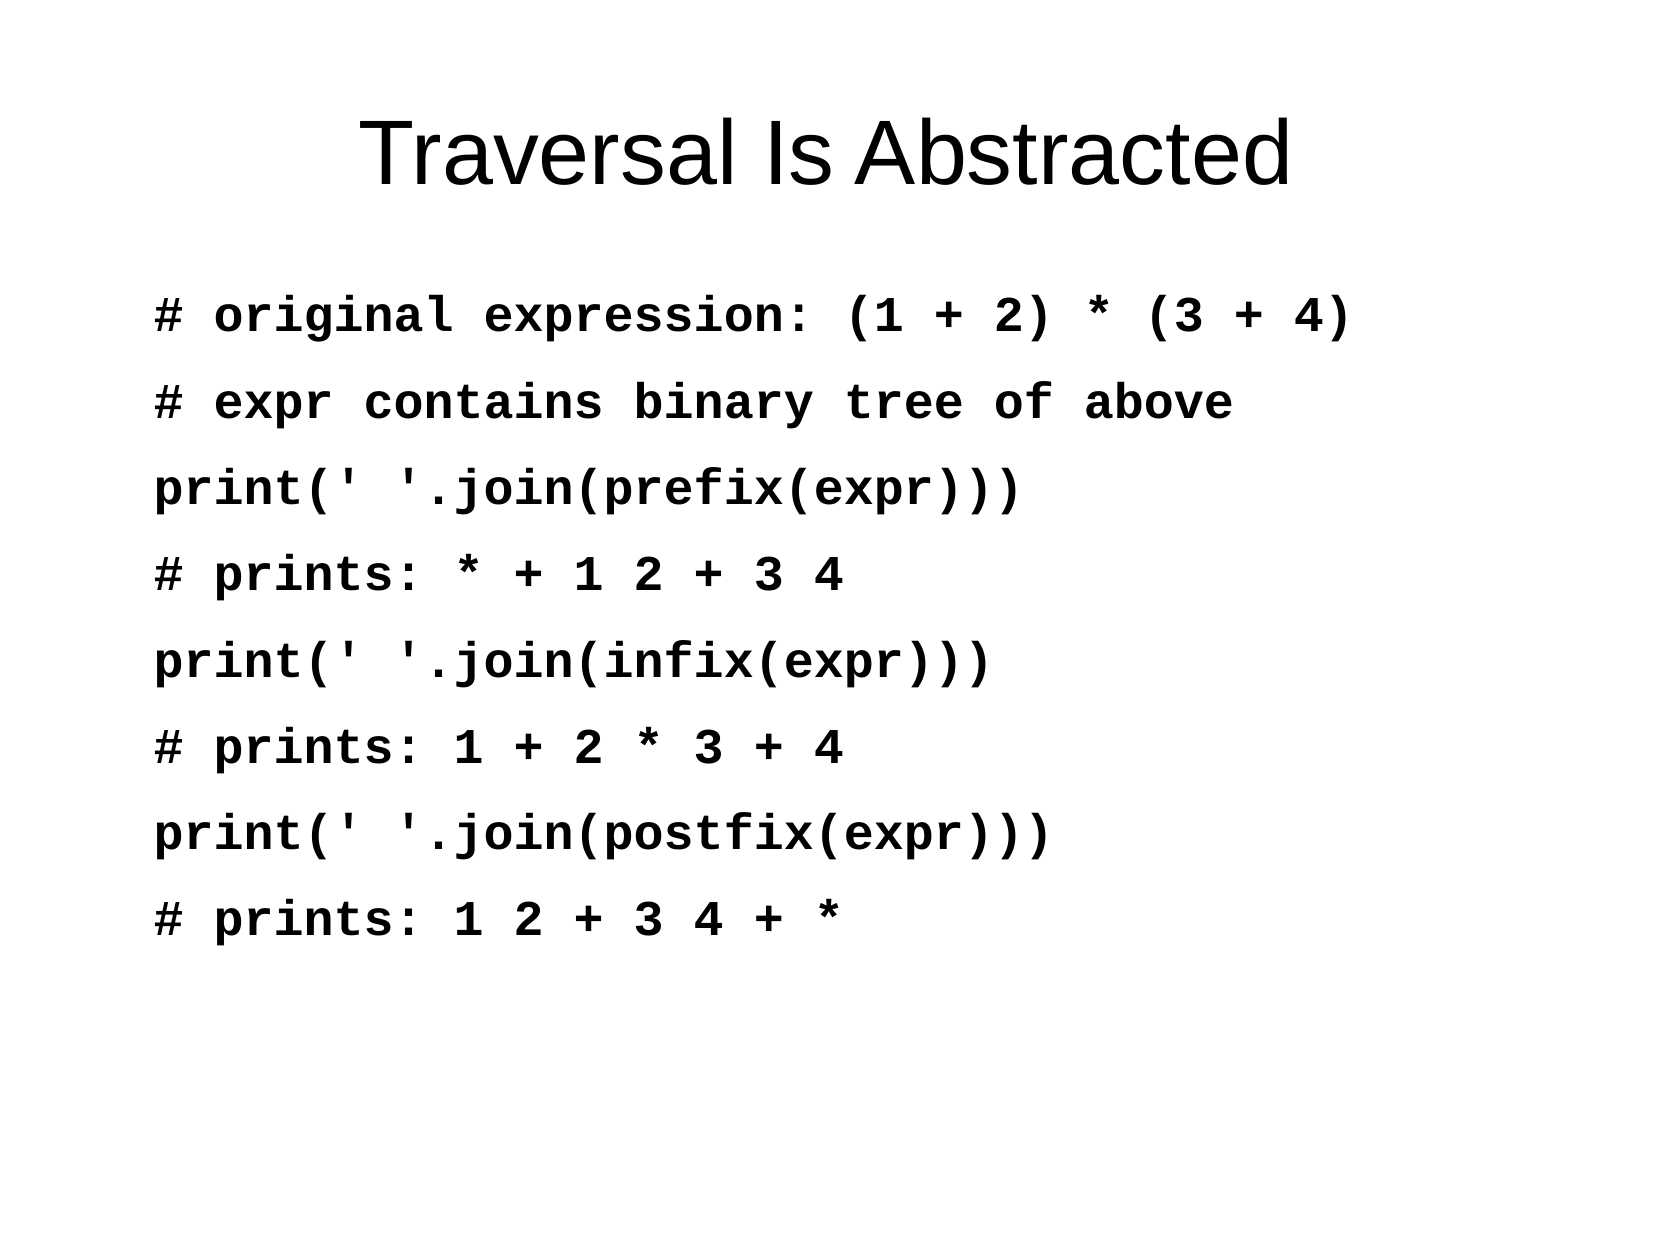

# Traversal Is Abstracted
# original expression: (1 + 2) * (3 + 4)
# expr contains binary tree of above
print(' '.join(prefix(expr)))
# prints: * + 1 2 + 3 4
print(' '.join(infix(expr)))
# prints: 1 + 2 * 3 + 4
print(' '.join(postfix(expr)))
# prints: 1 2 + 3 4 + *